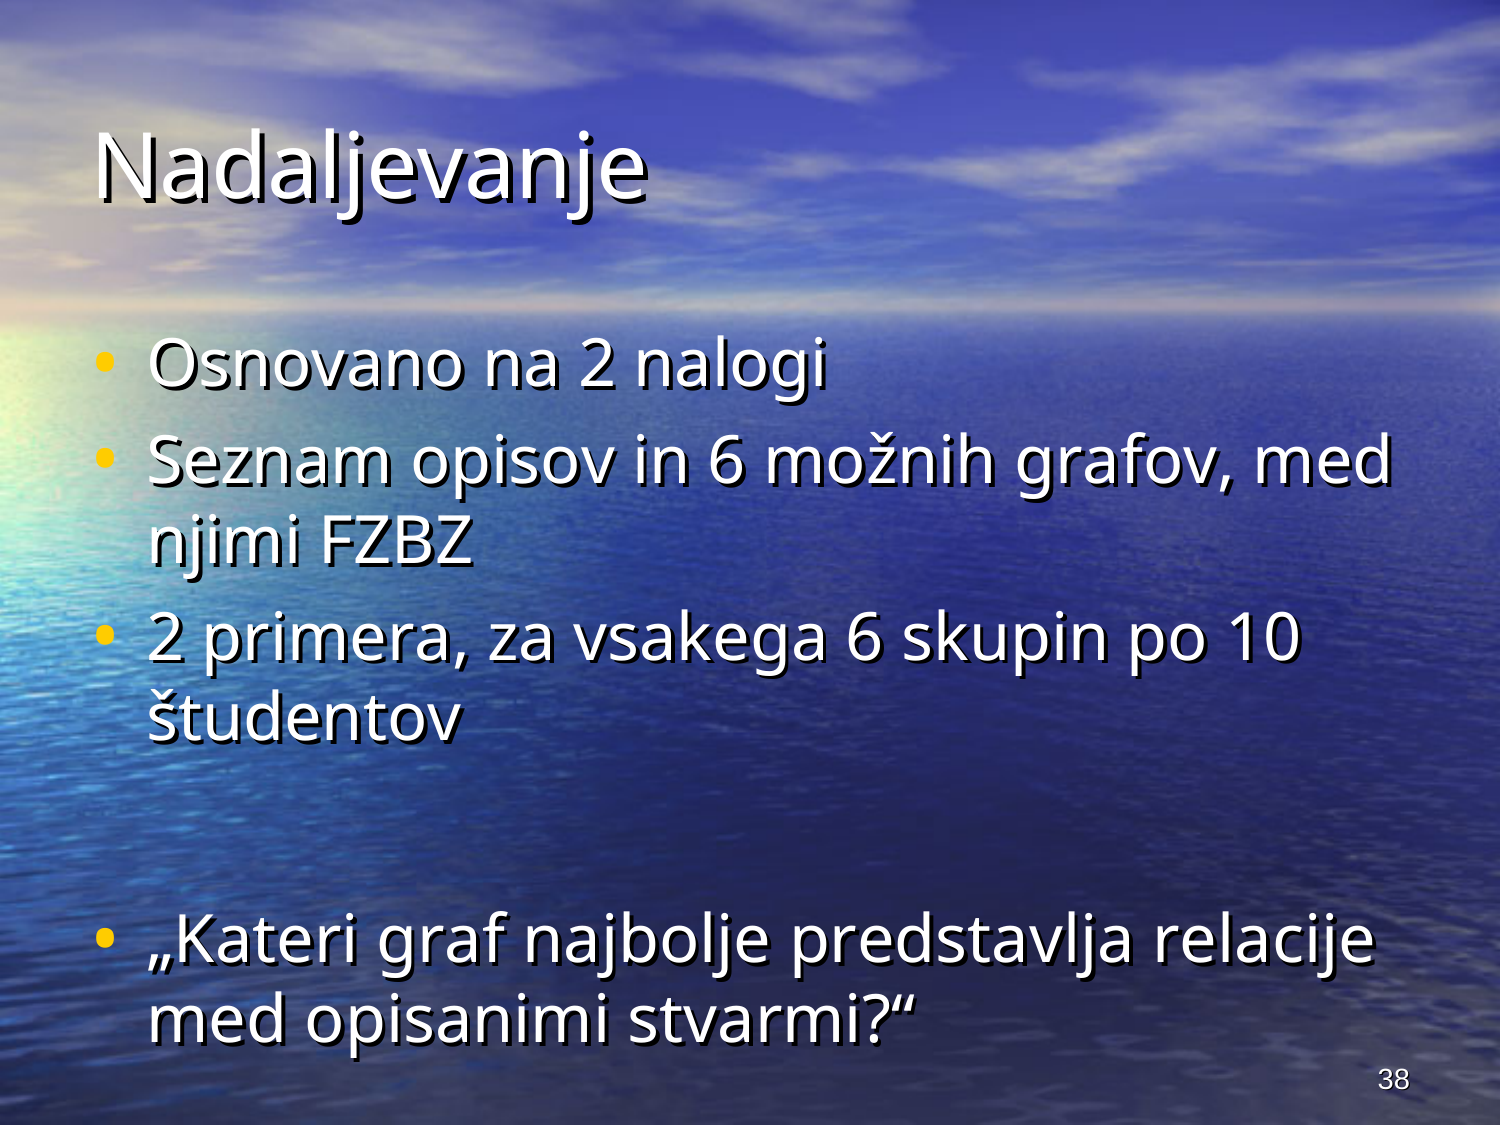

# Nadaljevanje
Osnovano na 2 nalogi
Seznam opisov in 6 možnih grafov, med njimi FZBZ
2 primera, za vsakega 6 skupin po 10 študentov
„Kateri graf najbolje predstavlja relacije med opisanimi stvarmi?“